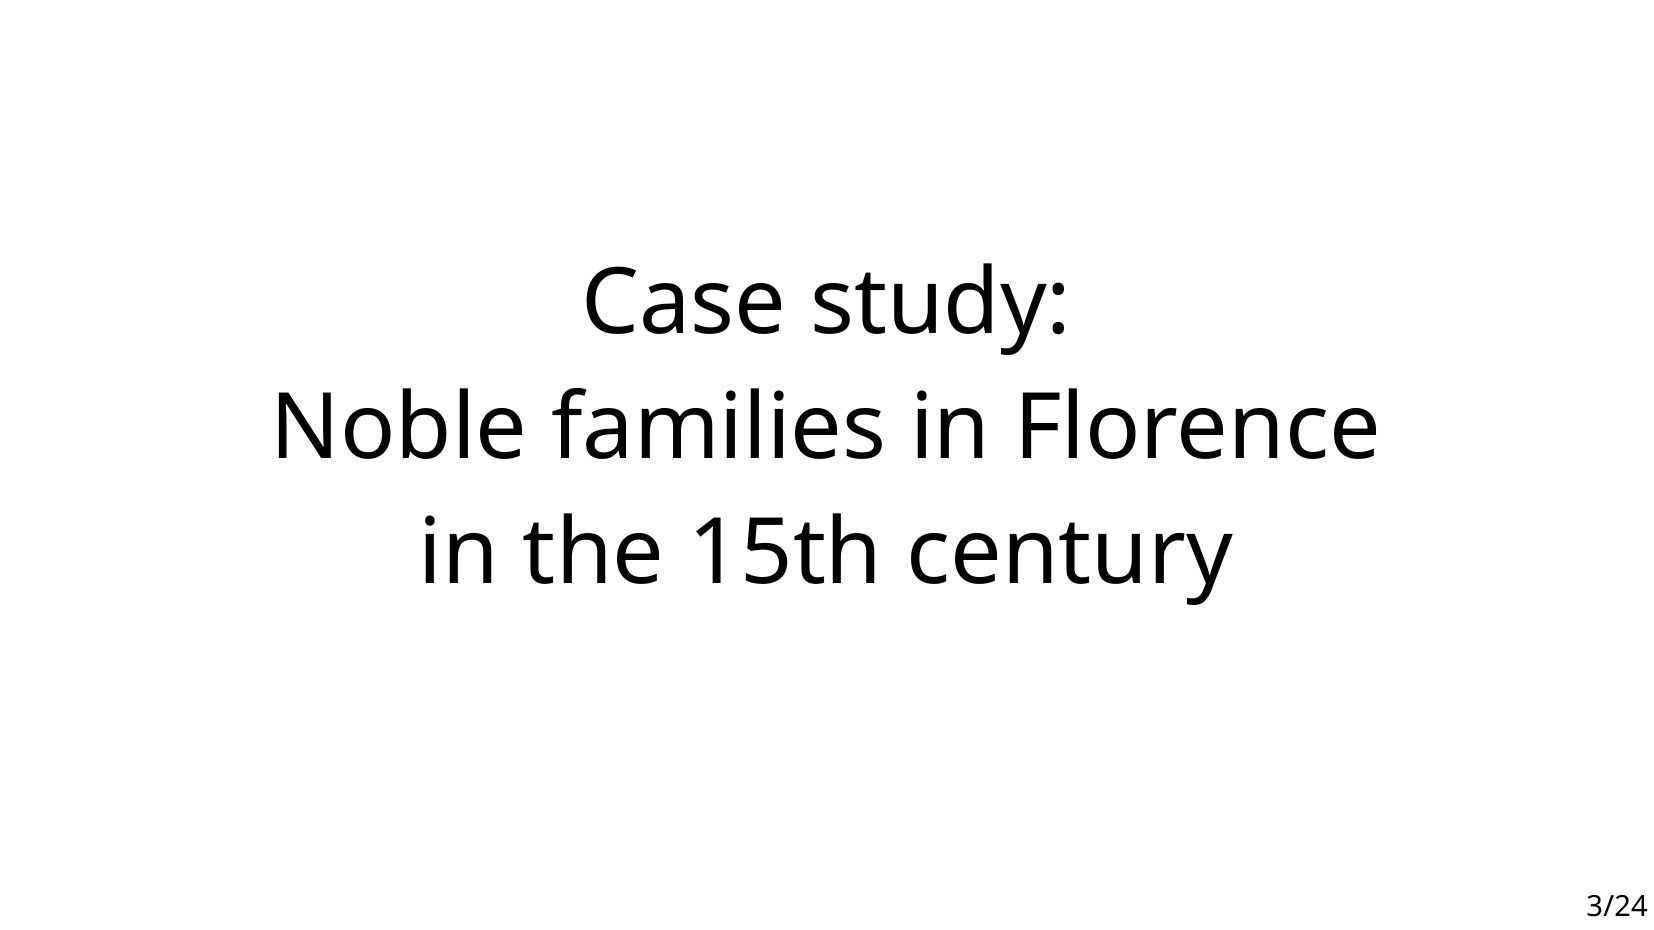

# Case study: Noble families in Florence in the 15th century
3